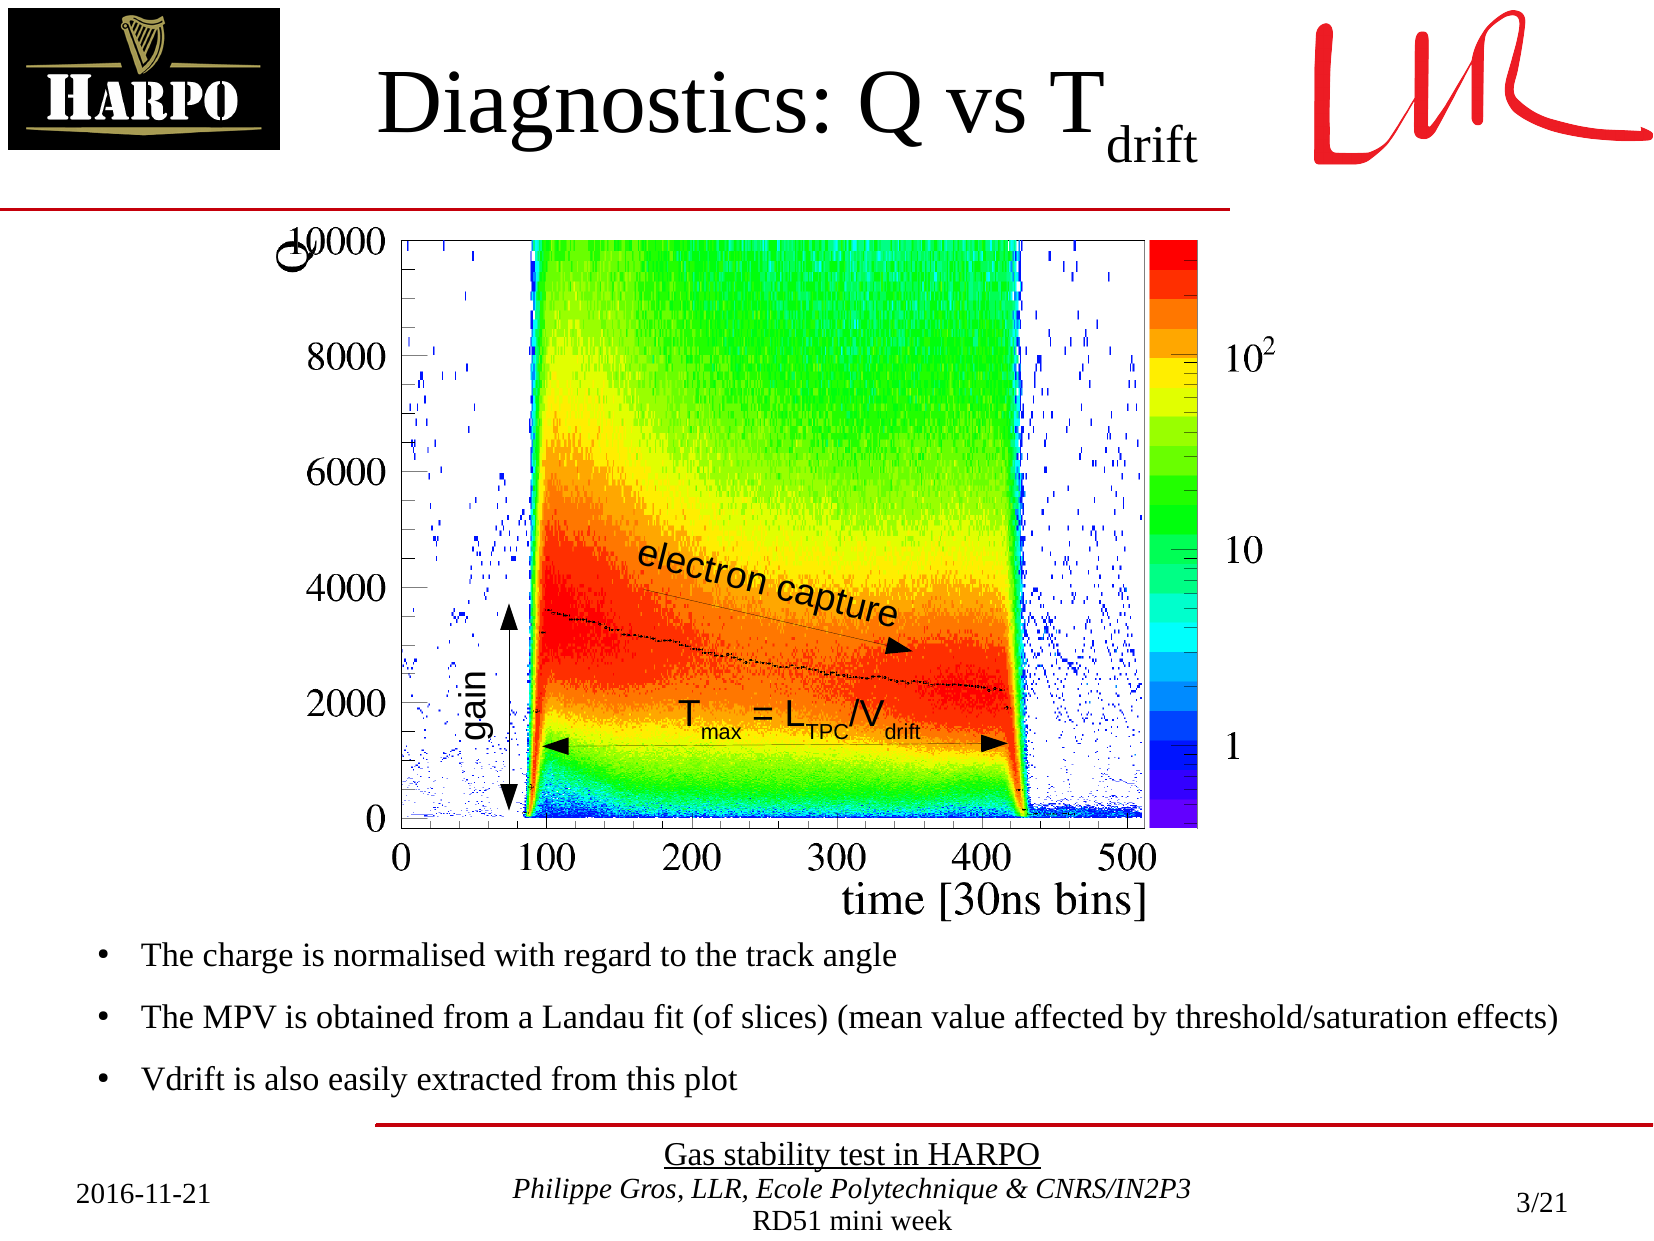

# Diagnostics: Q vs Tdrift
electron capture
gain
Tmax = LTPC/Vdrift
The charge is normalised with regard to the track angle
The MPV is obtained from a Landau fit (of slices) (mean value affected by threshold/saturation effects)
Vdrift is also easily extracted from this plot
2016-11-21
3